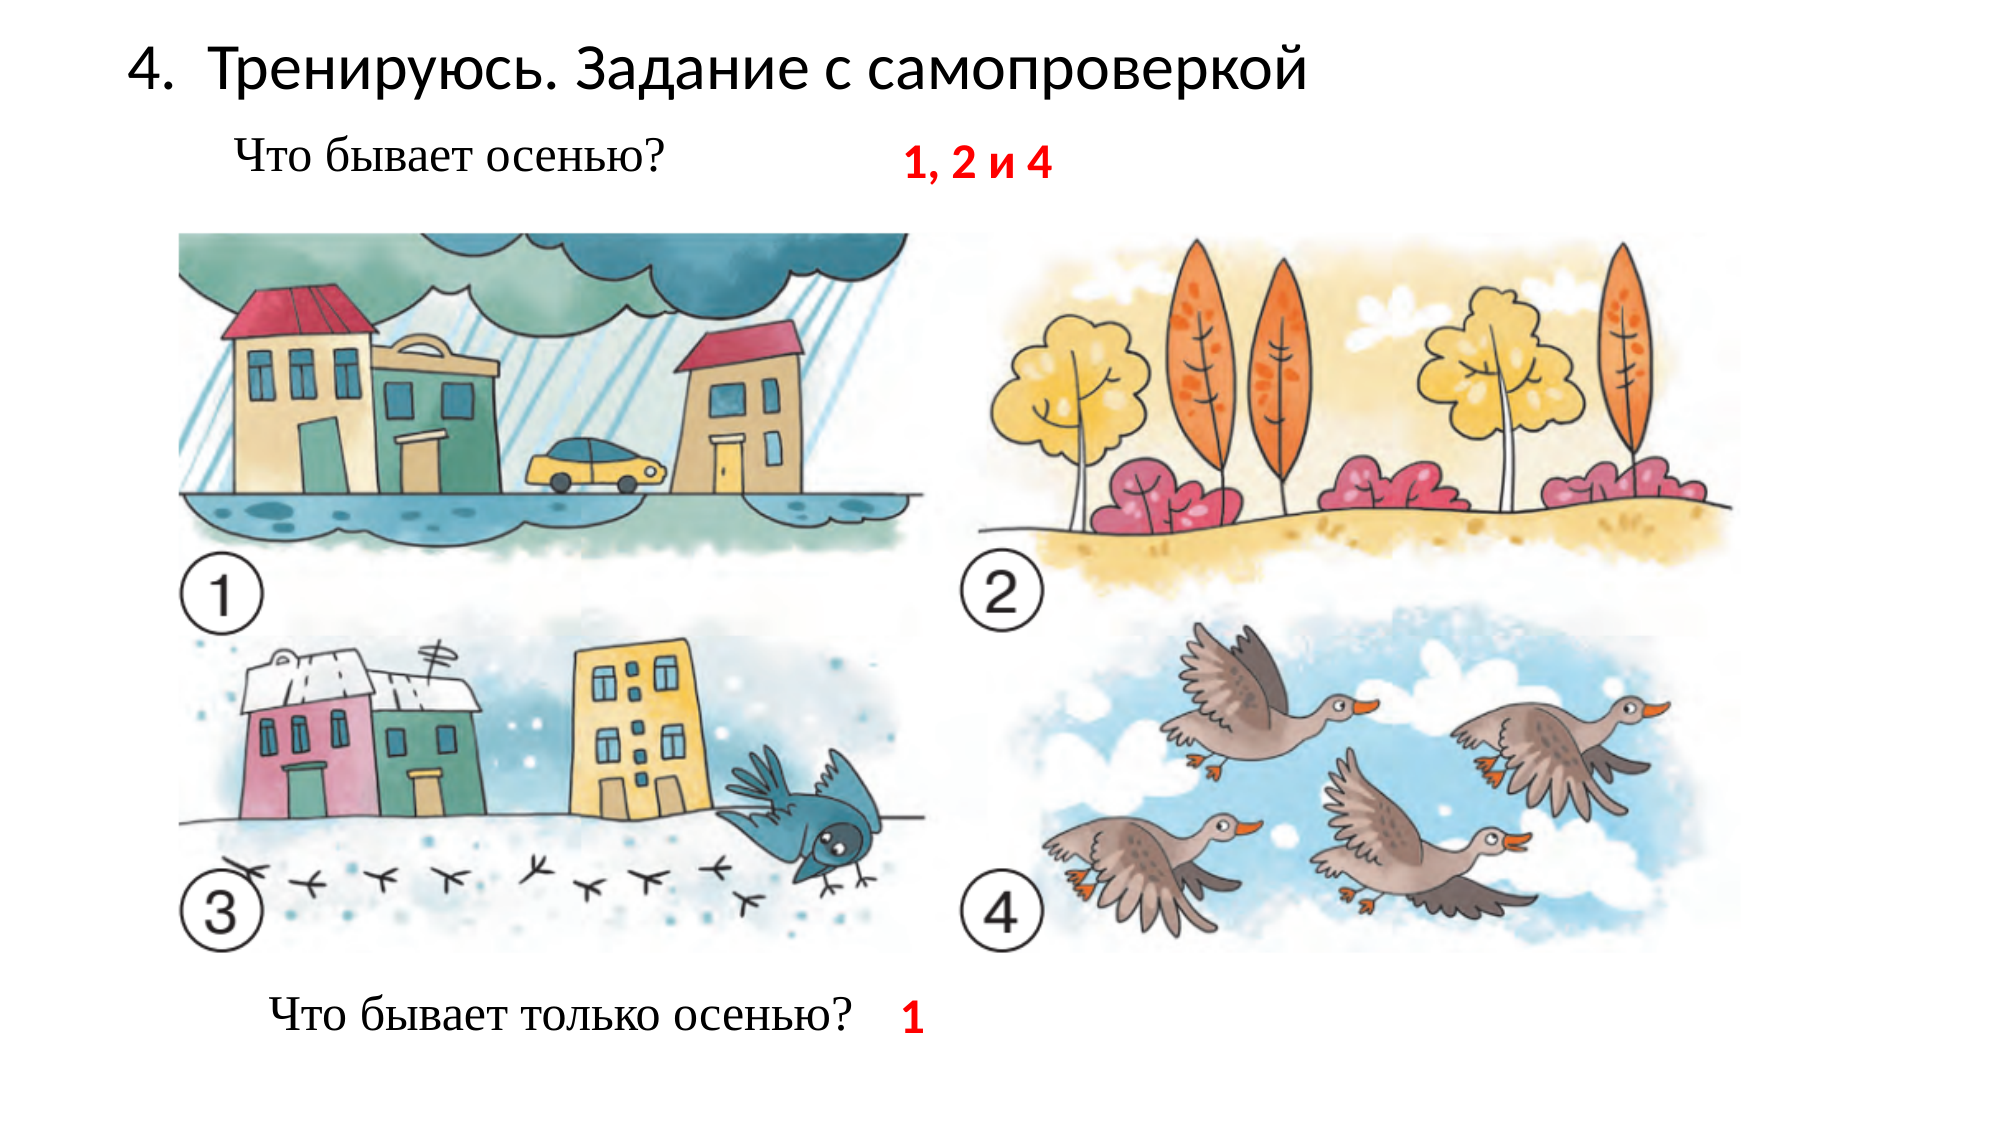

# 4. Тренируюсь. Задание с самопроверкой
Что бывает осенью?
1, 2 и 4
Что бывает только осенью?
1